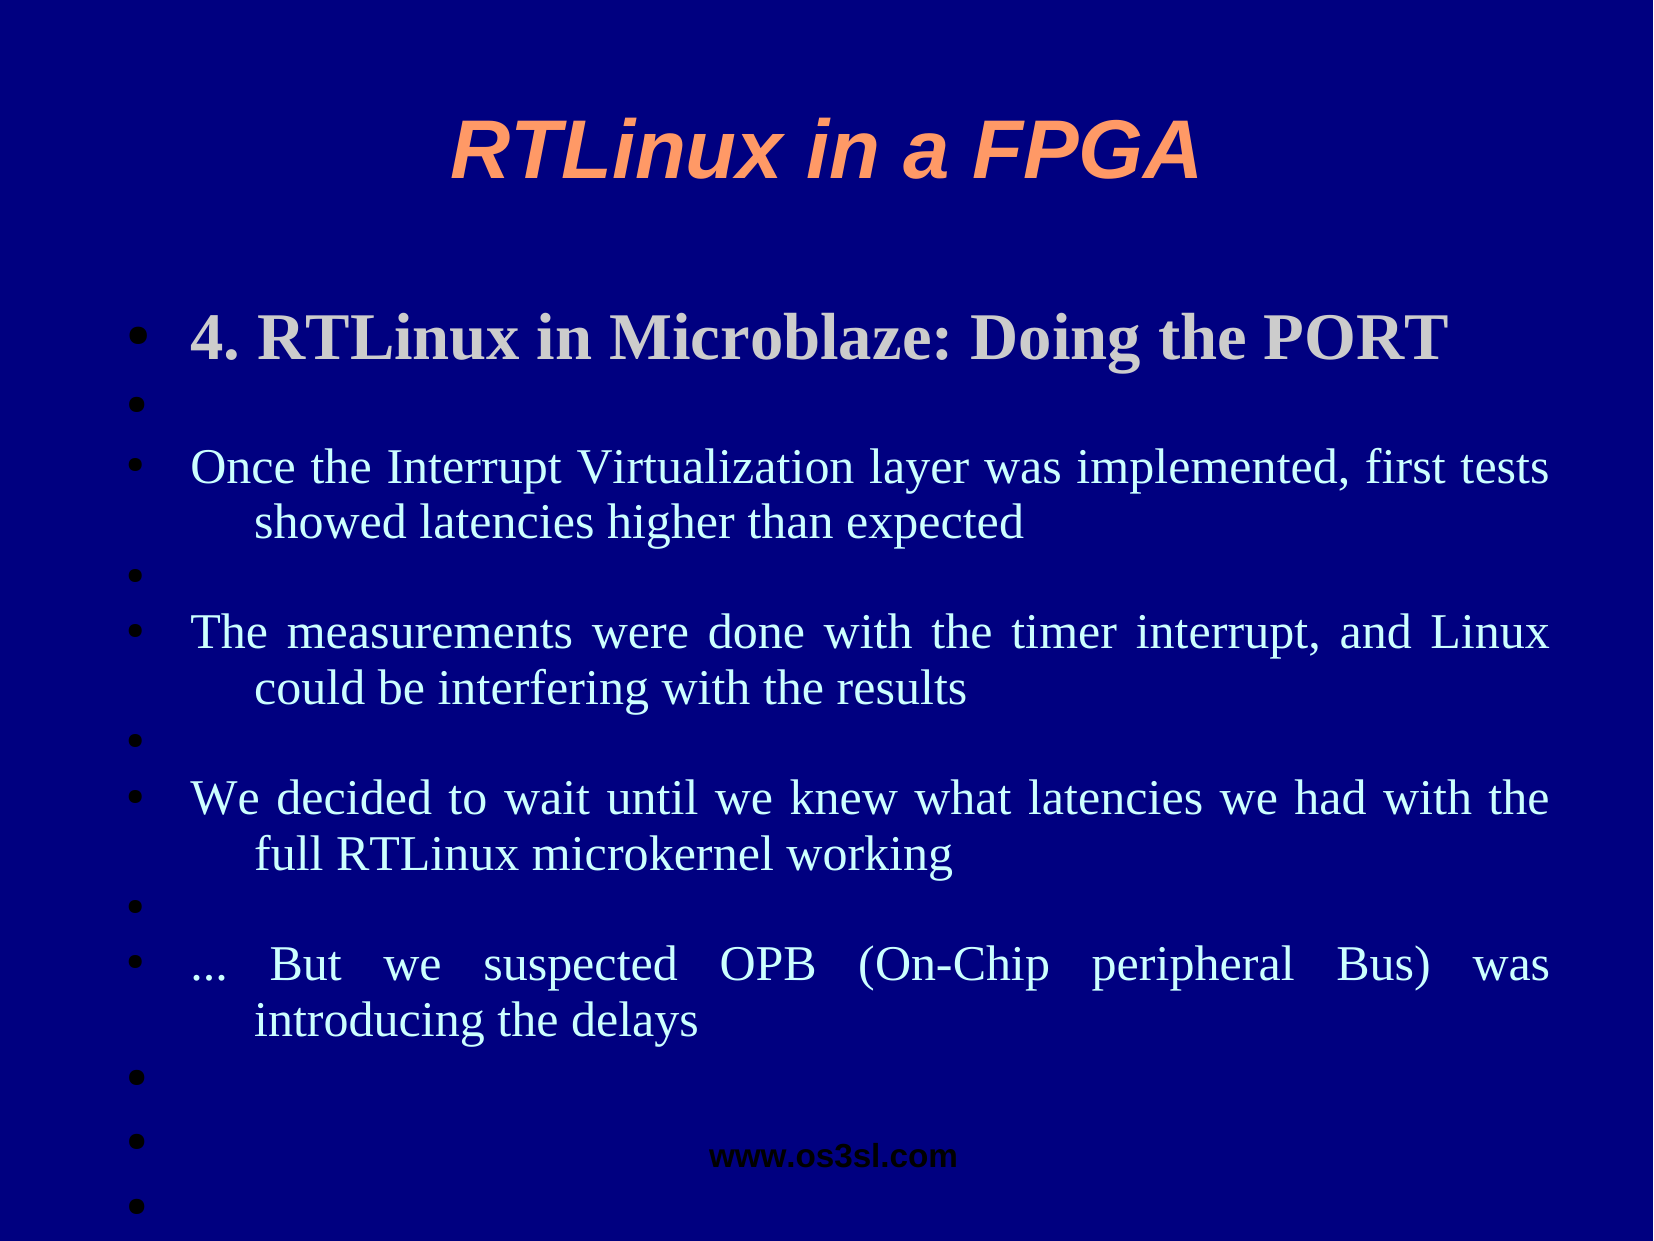

# RTLinux in a FPGA
4. RTLinux in Microblaze: Doing the PORT
Once the Interrupt Virtualization layer was implemented, first tests showed latencies higher than expected
The measurements were done with the timer interrupt, and Linux could be interfering with the results
We decided to wait until we knew what latencies we had with the full RTLinux microkernel working
... But we suspected OPB (On-Chip peripheral Bus) was introducing the delays
www.os3sl.com